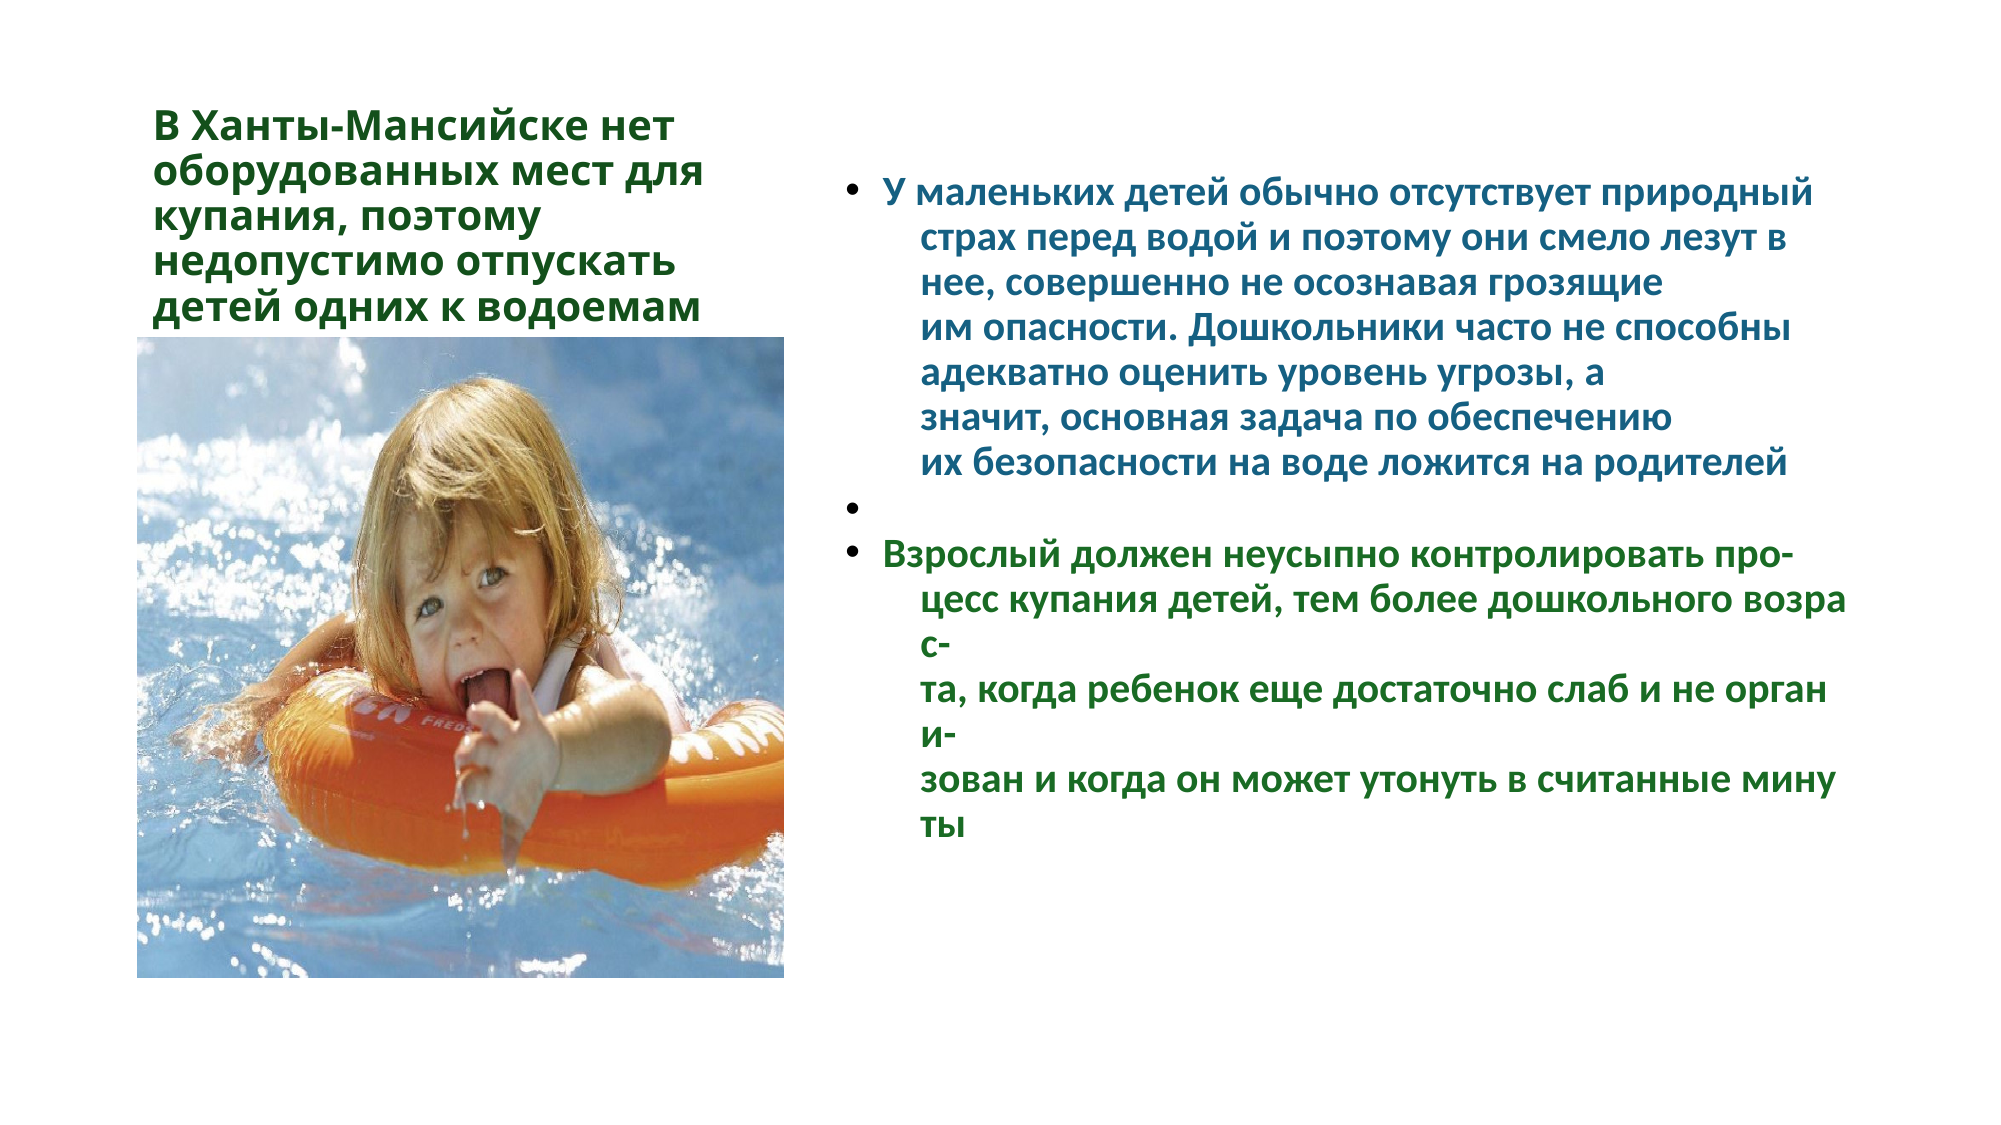

# В Ханты-Мансийске нет оборудованных мест для купания, поэтому недопустимо отпускать детей одних к водоемам
У маленьких детей обычно отсутствует природный страх перед водой и поэтому они смело лезут в нее, совершенно не осознавая грозящие им опасности. Дошкольники часто не способны адекватно оценить уровень угрозы, а значит, основная задача по обеспечению их безопасности на воде ложится на родителей
Взрослый должен неусыпно контролировать про-цесс купания детей, тем более дошкольного возрас-та, когда ребенок еще достаточно слаб и не органи-зован и когда он может утонуть в считанные минуты